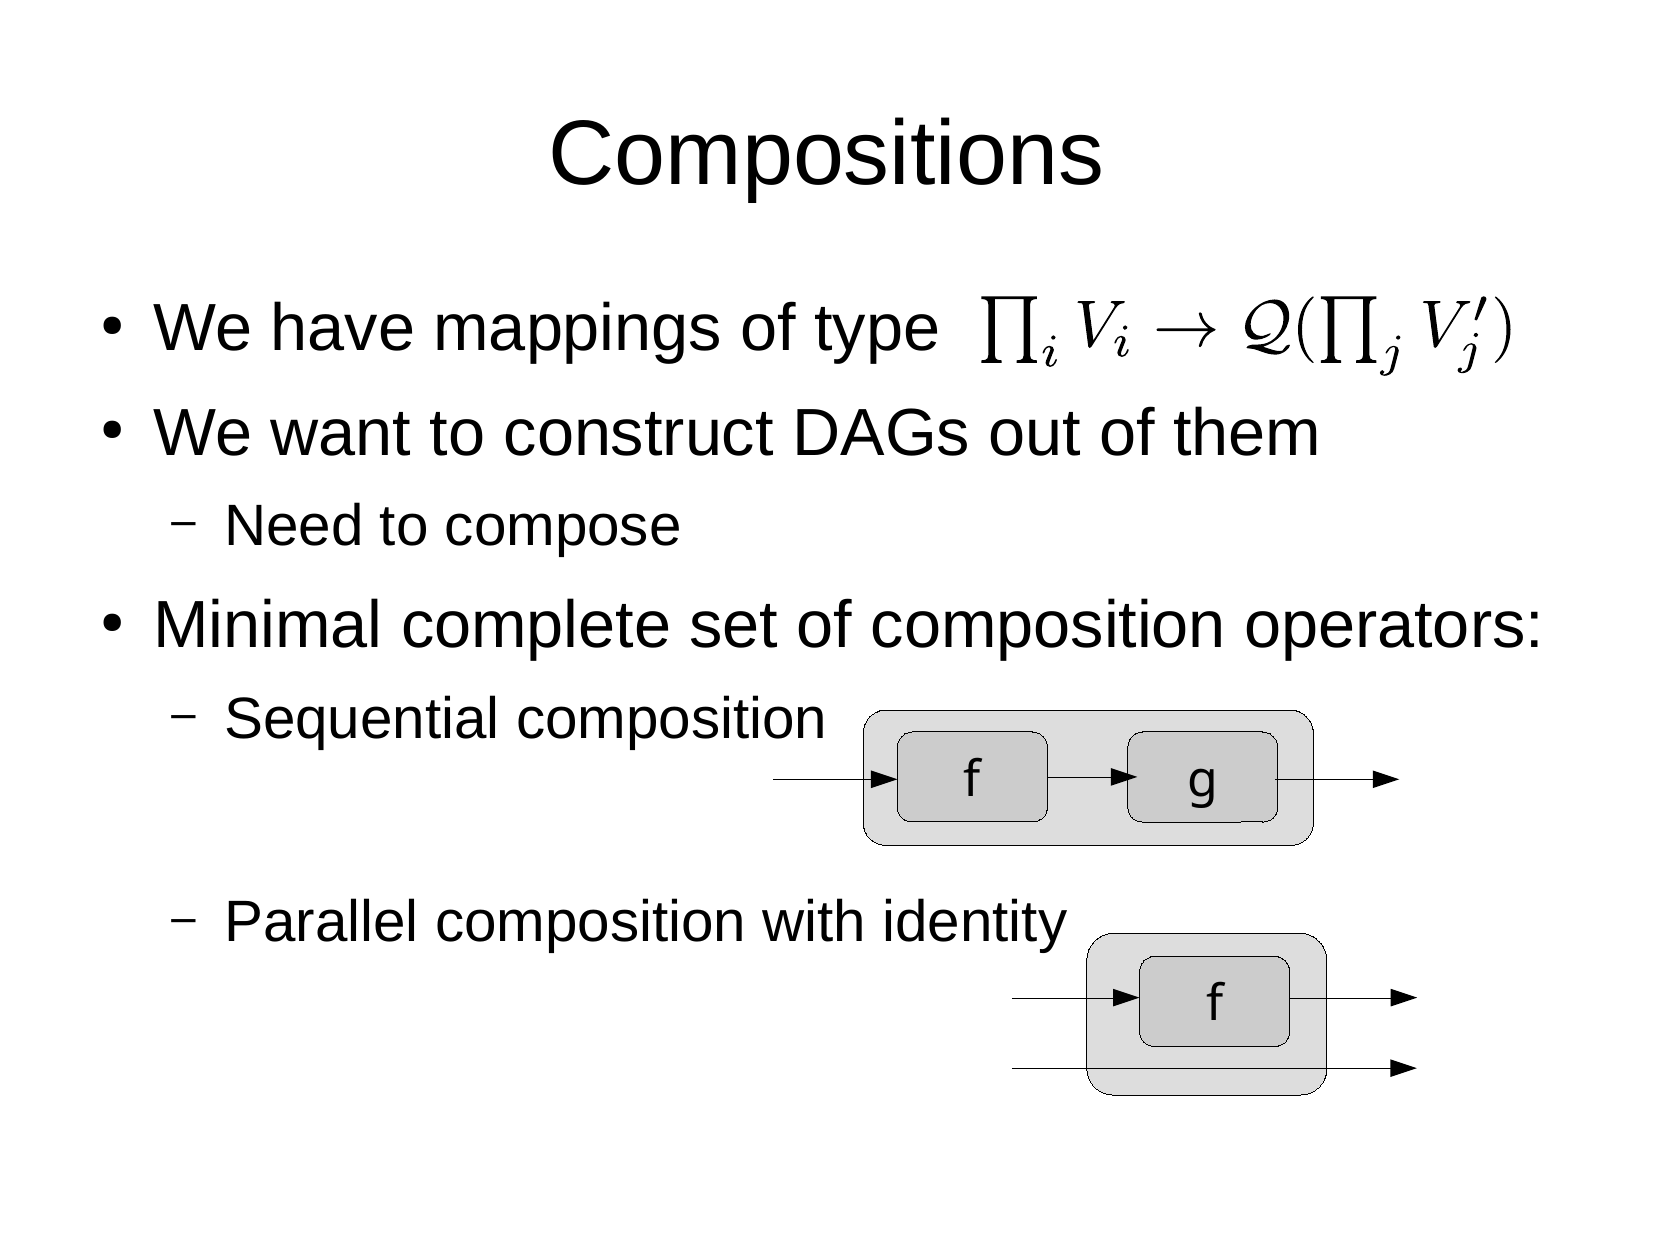

# Compositions
We have mappings of type
We want to construct DAGs out of them
Need to compose
Minimal complete set of composition operators:
Sequential composition
Parallel composition with identity
f
g
f